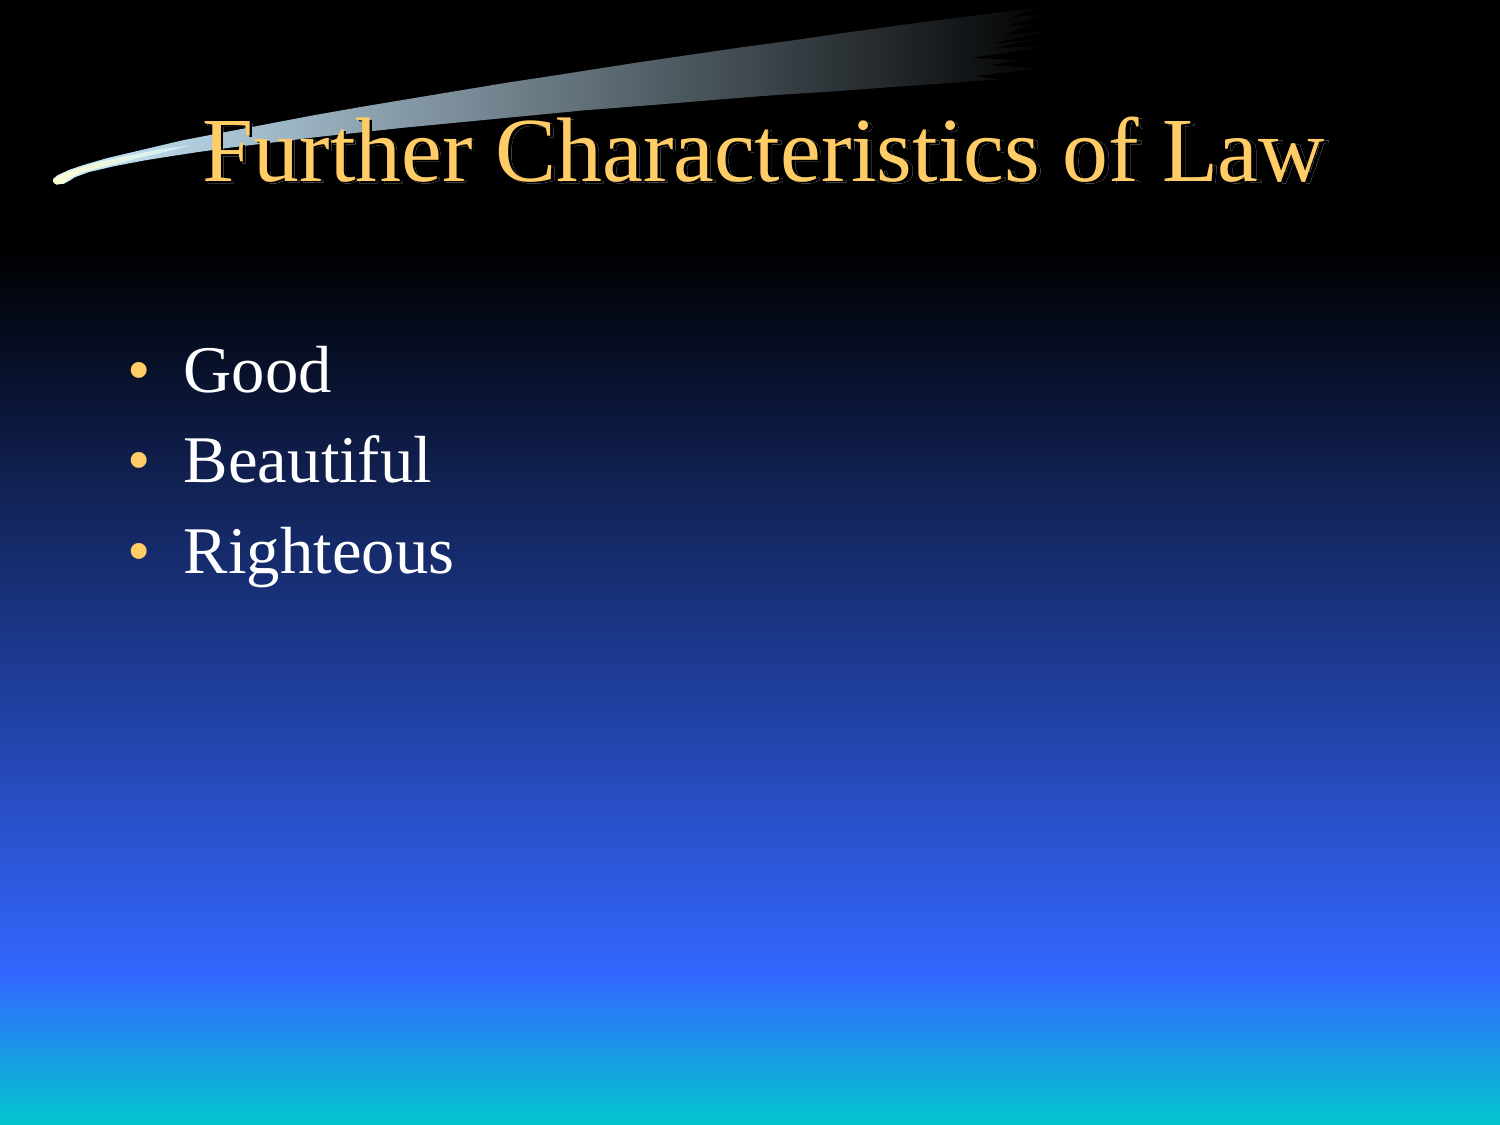

# Further Characteristics of Law
Good
Beautiful
Righteous